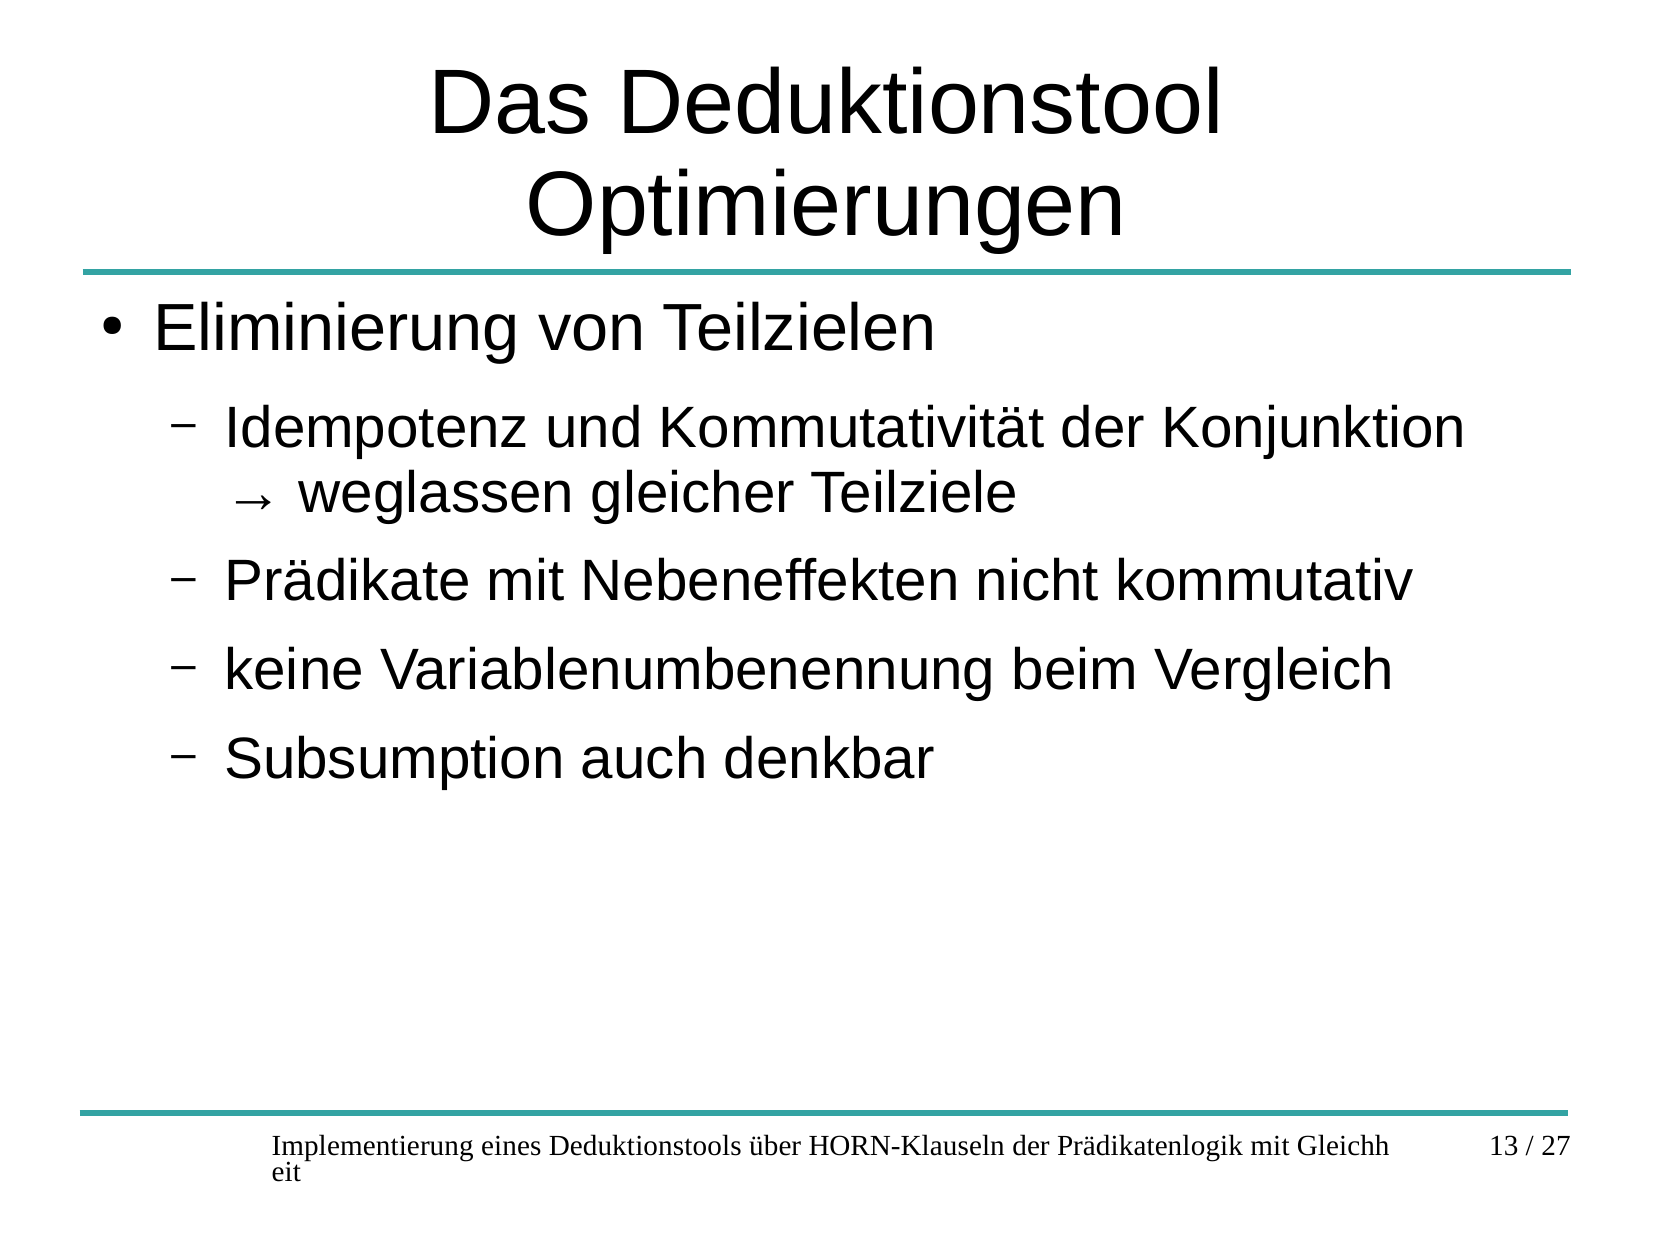

# Das Deduktionstool Optimierungen
Eliminierung von Teilzielen
Idempotenz und Kommutativität der Konjunktion
→ weglassen gleicher Teilziele
Prädikate mit Nebeneffekten nicht kommutativ
keine Variablenumbenennung beim Vergleich
Subsumption auch denkbar
Implementierung eines Deduktionstools über HORN-Klauseln der Prädikatenlogik mit Gleichheit
13